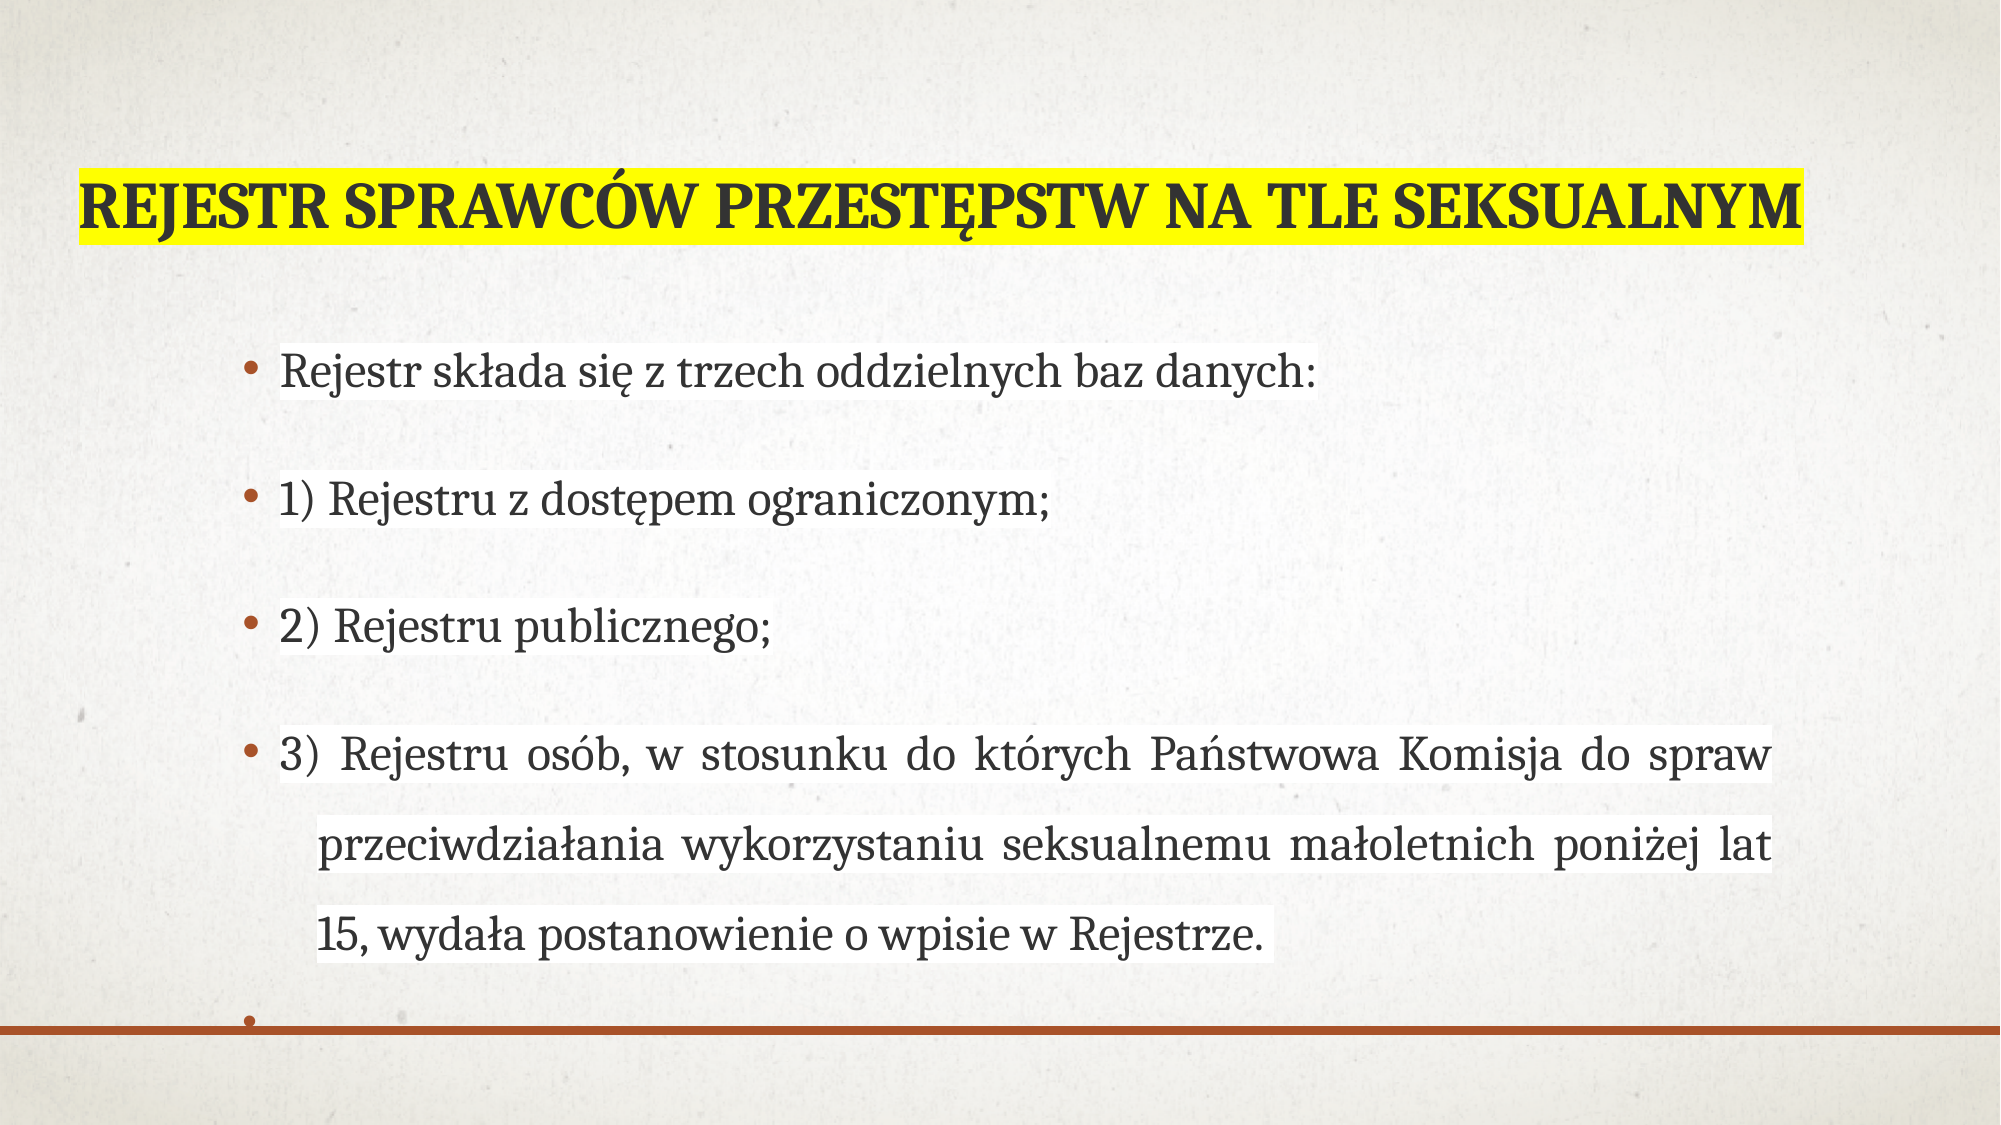

# Rejestr Sprawców Przestępstw na Tle Seksualnym
Rejestr składa się z trzech oddzielnych baz danych:
1) Rejestru z dostępem ograniczonym;
2) Rejestru publicznego;
3) Rejestru osób, w stosunku do których Państwowa Komisja do spraw przeciwdziałania wykorzystaniu seksualnemu małoletnich poniżej lat 15, wydała postanowienie o wpisie w Rejestrze.